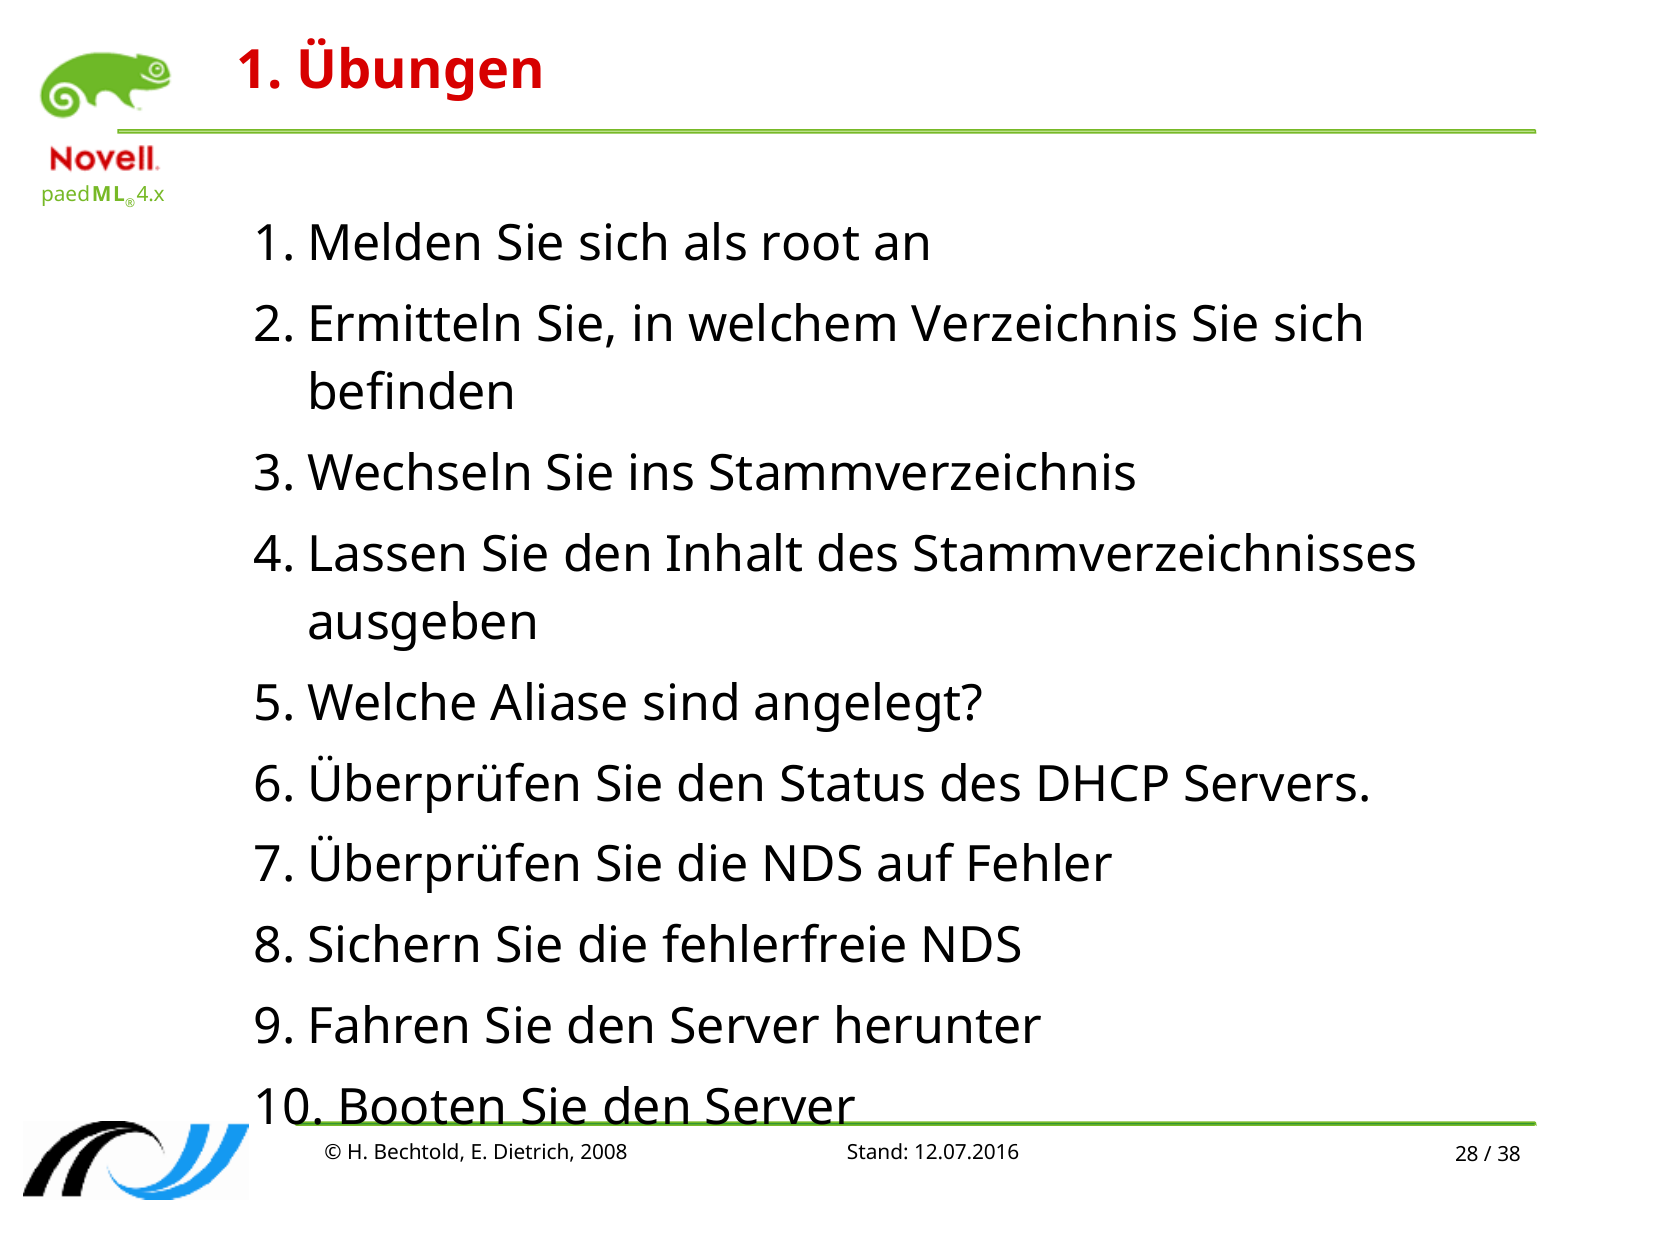

# 1. Übungen
Melden Sie sich als root an
Ermitteln Sie, in welchem Verzeichnis Sie sich befinden
Wechseln Sie ins Stammverzeichnis
Lassen Sie den Inhalt des Stammverzeichnisses ausgeben
Welche Aliase sind angelegt?
Überprüfen Sie den Status des DHCP Servers.
Überprüfen Sie die NDS auf Fehler
Sichern Sie die fehlerfreie NDS
Fahren Sie den Server herunter
 Booten Sie den Server
© H. Bechtold, E. Dietrich, 2008
12.07.2016
28